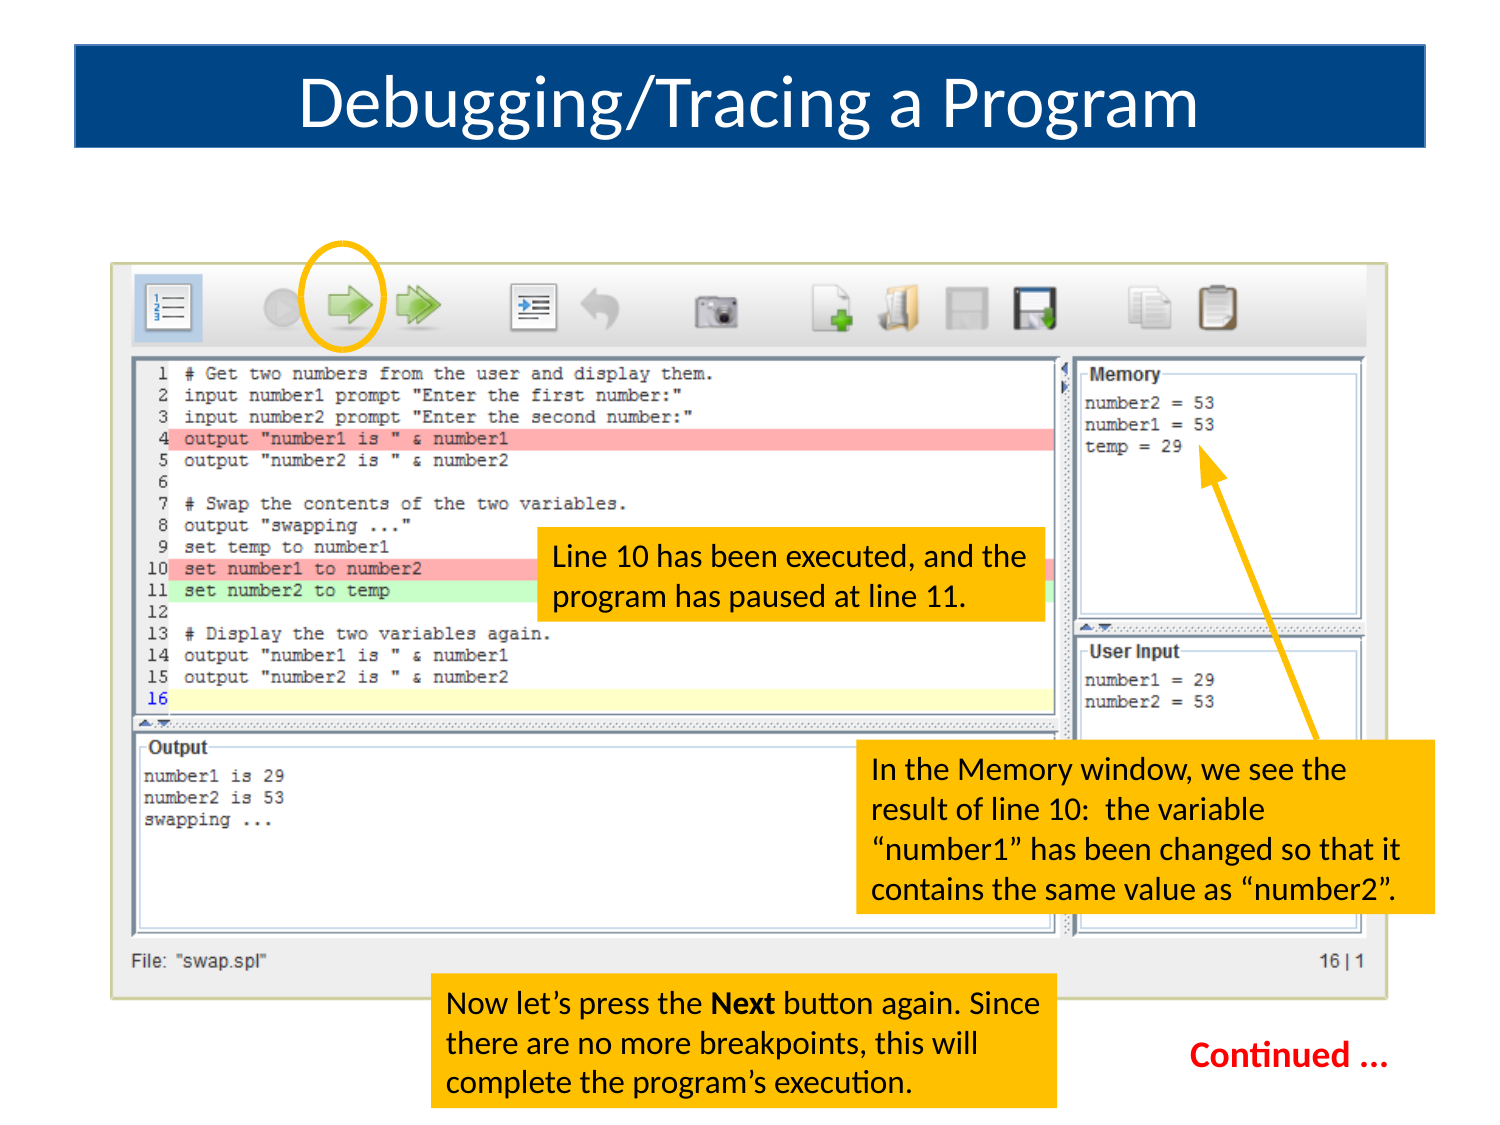

# Debugging/Tracing a Program
Line 10 has been executed, and the program has paused at line 11.
In the Memory window, we see the result of line 10: the variable “number1” has been changed so that it contains the same value as “number2”.
Now let’s press the Next button again. Since there are no more breakpoints, this will complete the program’s execution.
Continued ...